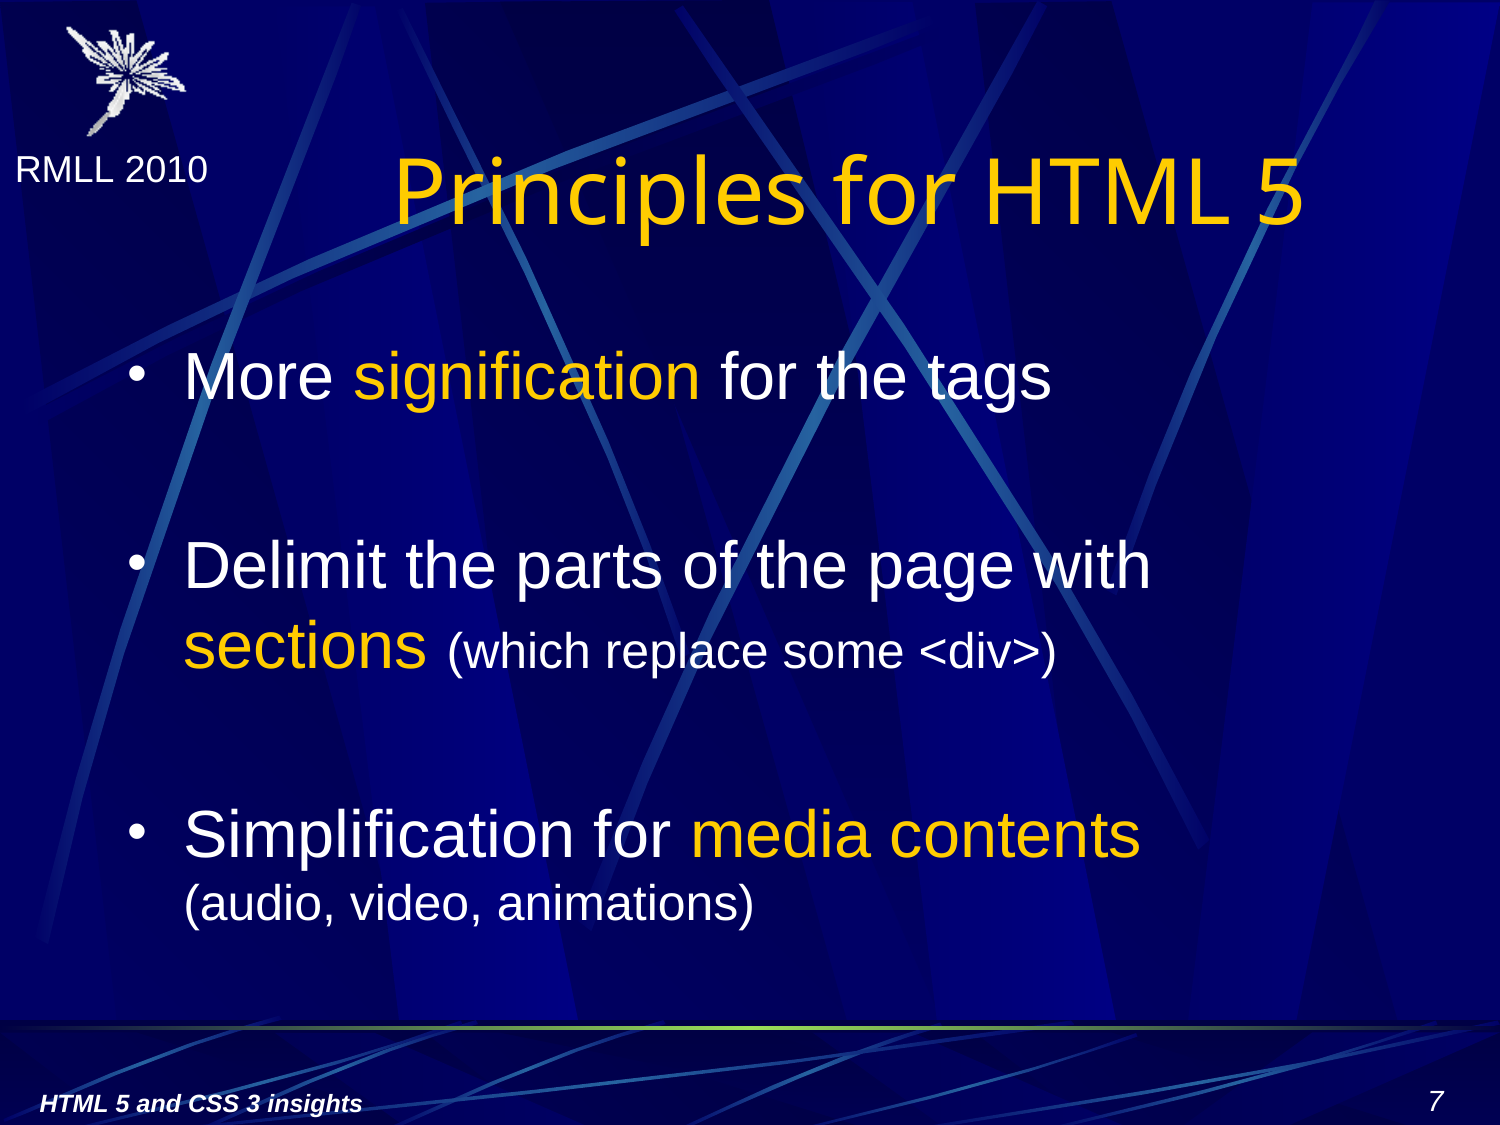

# Principles for HTML 5
More signification for the tags
Delimit the parts of the page with sections (which replace some <div>)
Simplification for media contents
(audio, video, animations)